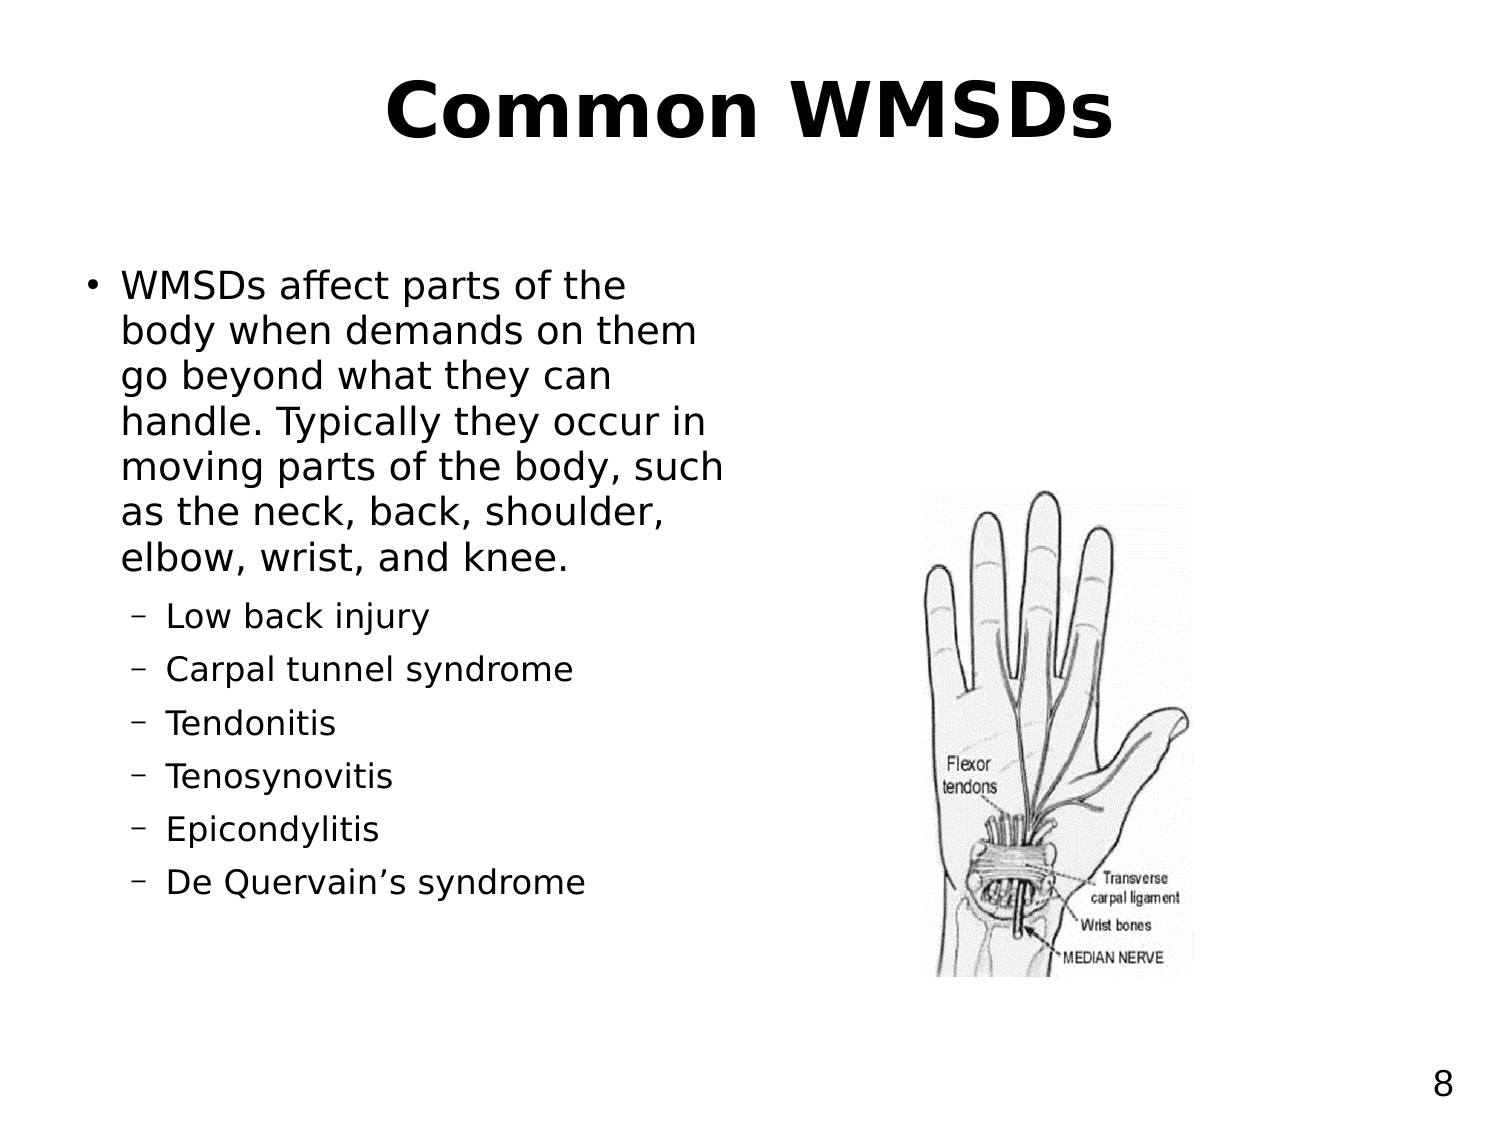

Common WMSDs
# WMSDs affect parts of the body when demands on them go beyond what they can handle. Typically they occur in moving parts of the body, such as the neck, back, shoulder, elbow, wrist, and knee.
Low back injury
Carpal tunnel syndrome
Tendonitis
Tenosynovitis
Epicondylitis
De Quervain’s syndrome